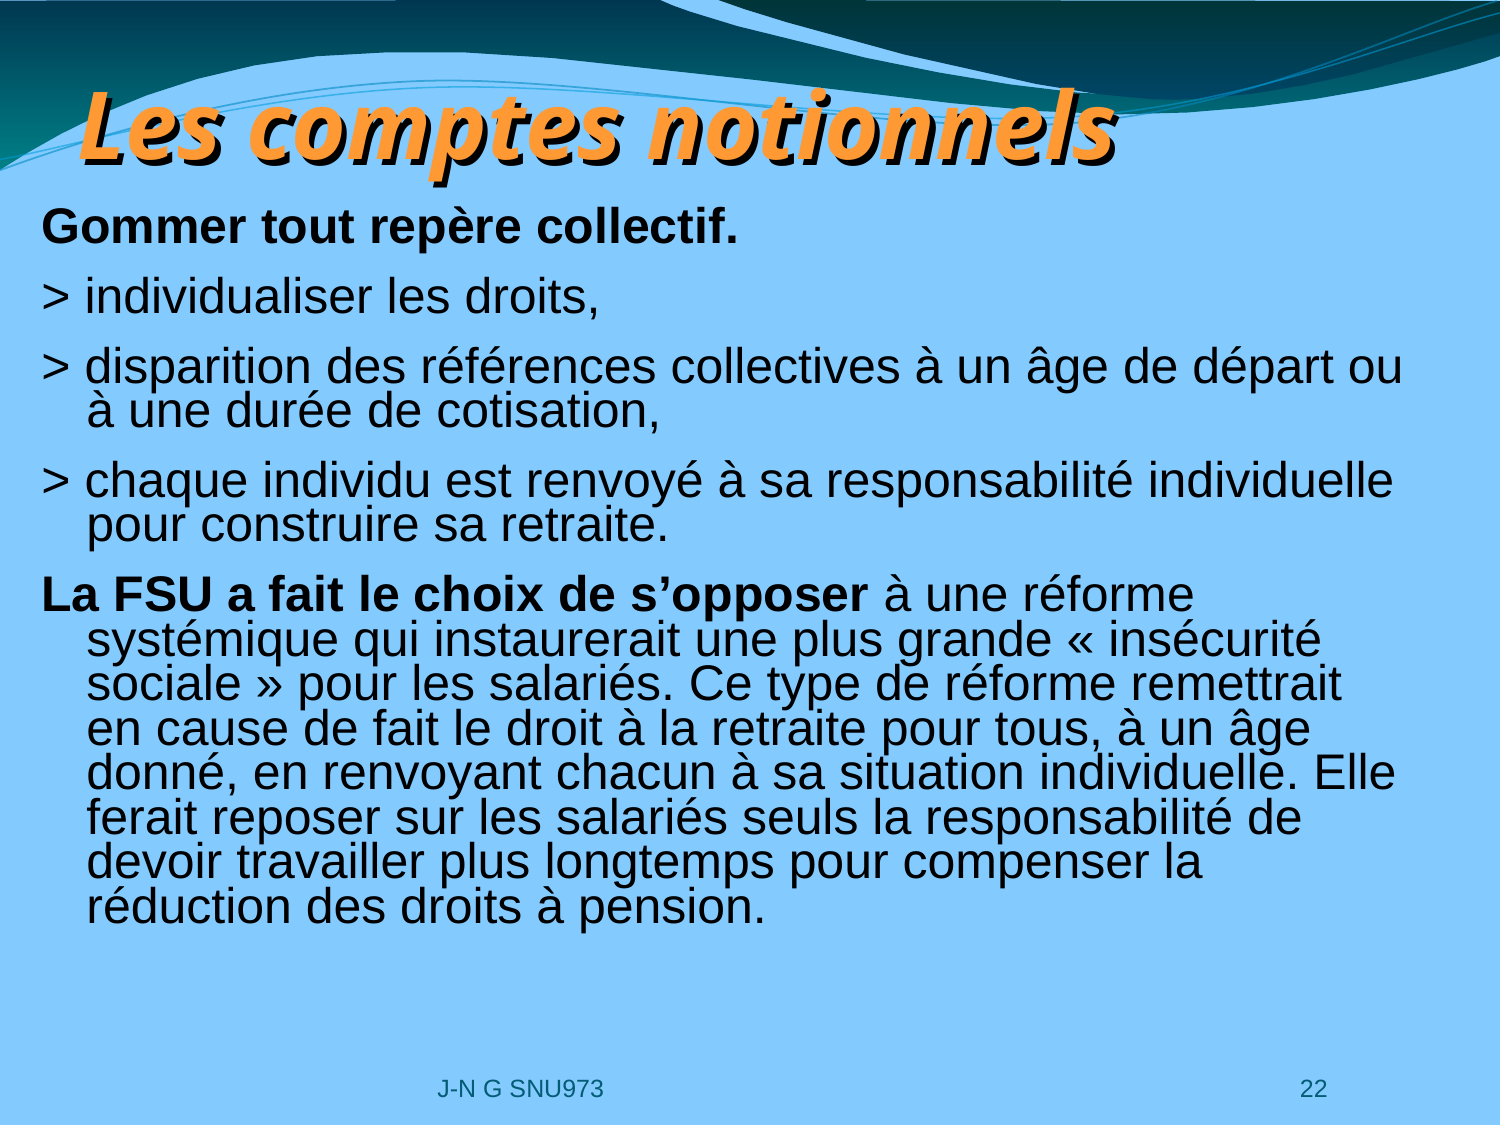

# Les comptes notionnels
Gommer tout repère collectif.
> individualiser les droits,
> disparition des références collectives à un âge de départ ou à une durée de cotisation,
> chaque individu est renvoyé à sa responsabilité individuelle pour construire sa retraite.
La FSU a fait le choix de s’opposer à une réforme systémique qui instaurerait une plus grande « insécurité sociale » pour les salariés. Ce type de réforme remettrait en cause de fait le droit à la retraite pour tous, à un âge donné, en renvoyant chacun à sa situation individuelle. Elle ferait reposer sur les salariés seuls la responsabilité de devoir travailler plus longtemps pour compenser la réduction des droits à pension.
J-N G SNU973